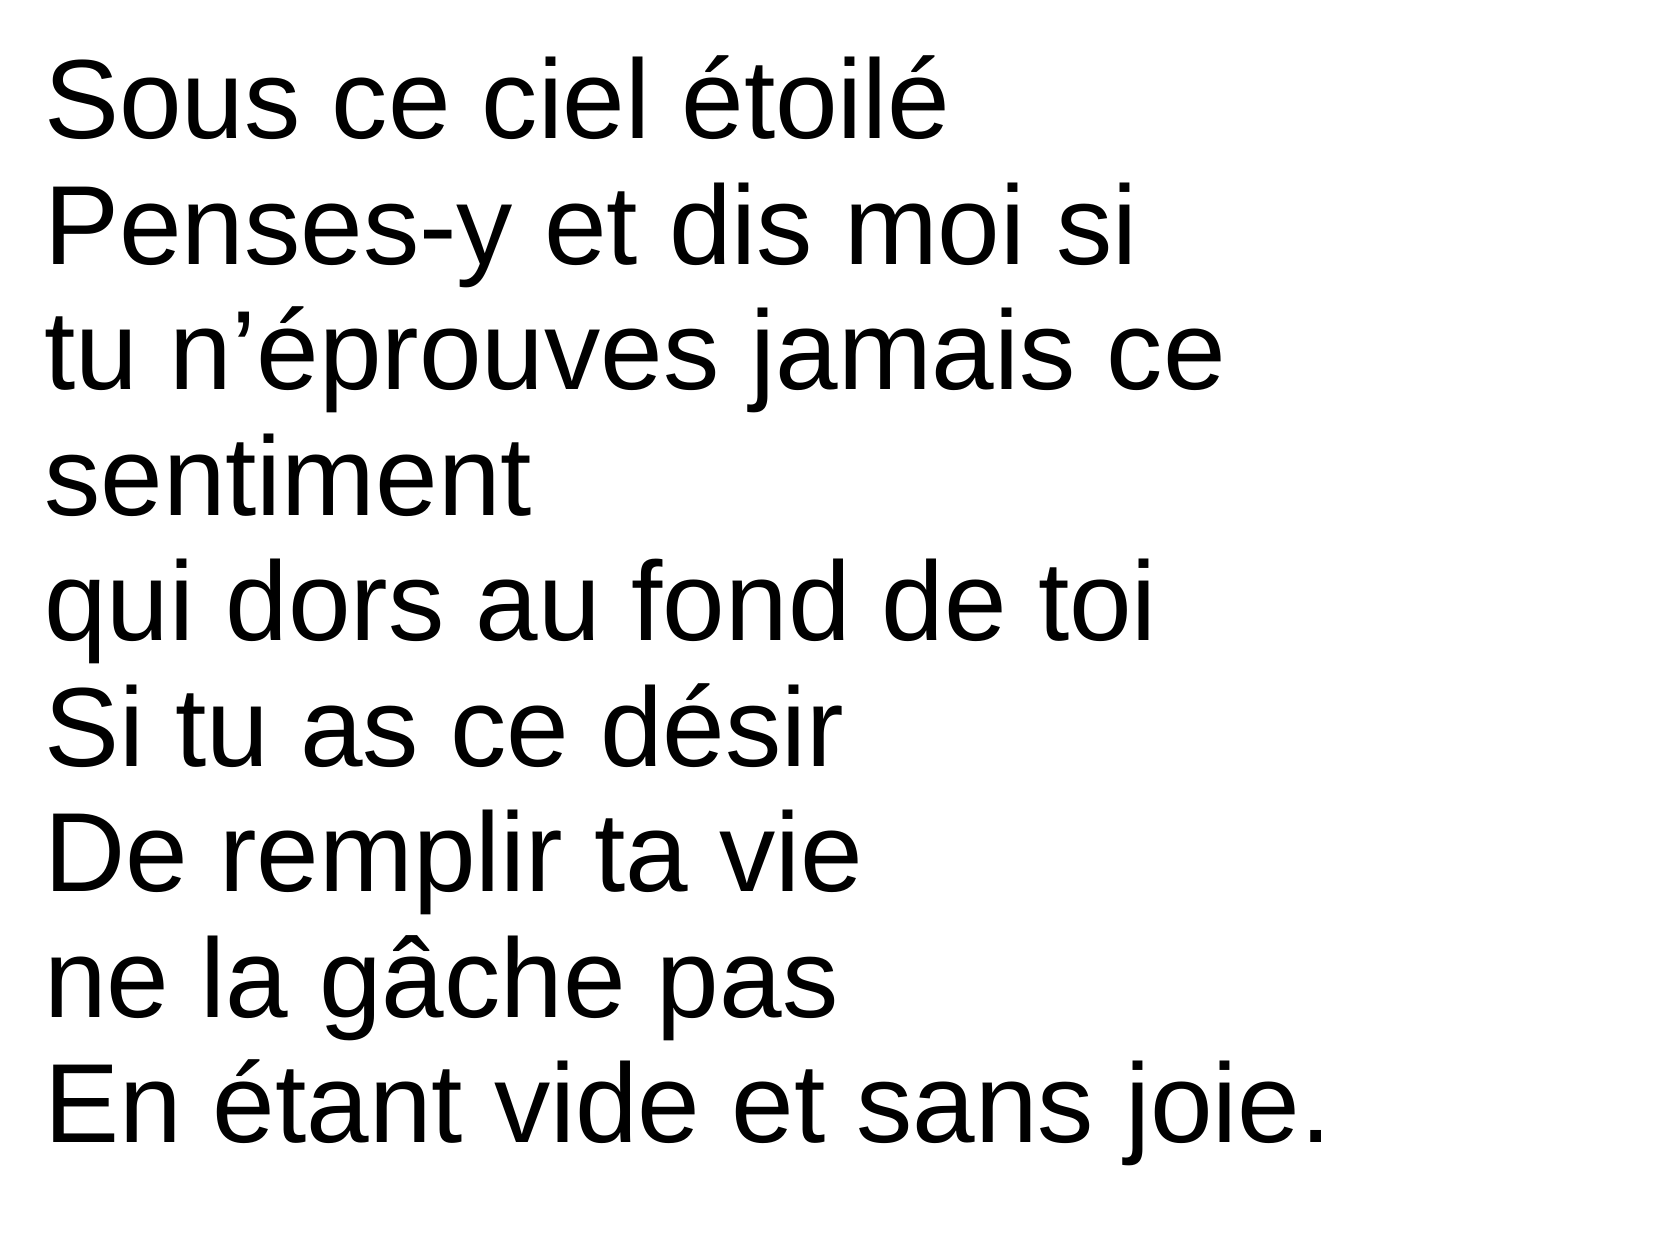

Sous ce ciel étoilé
Penses-y et dis moi si
tu n’éprouves jamais ce sentiment
qui dors au fond de toi
Si tu as ce désir
De remplir ta vie
ne la gâche pas
En étant vide et sans joie.